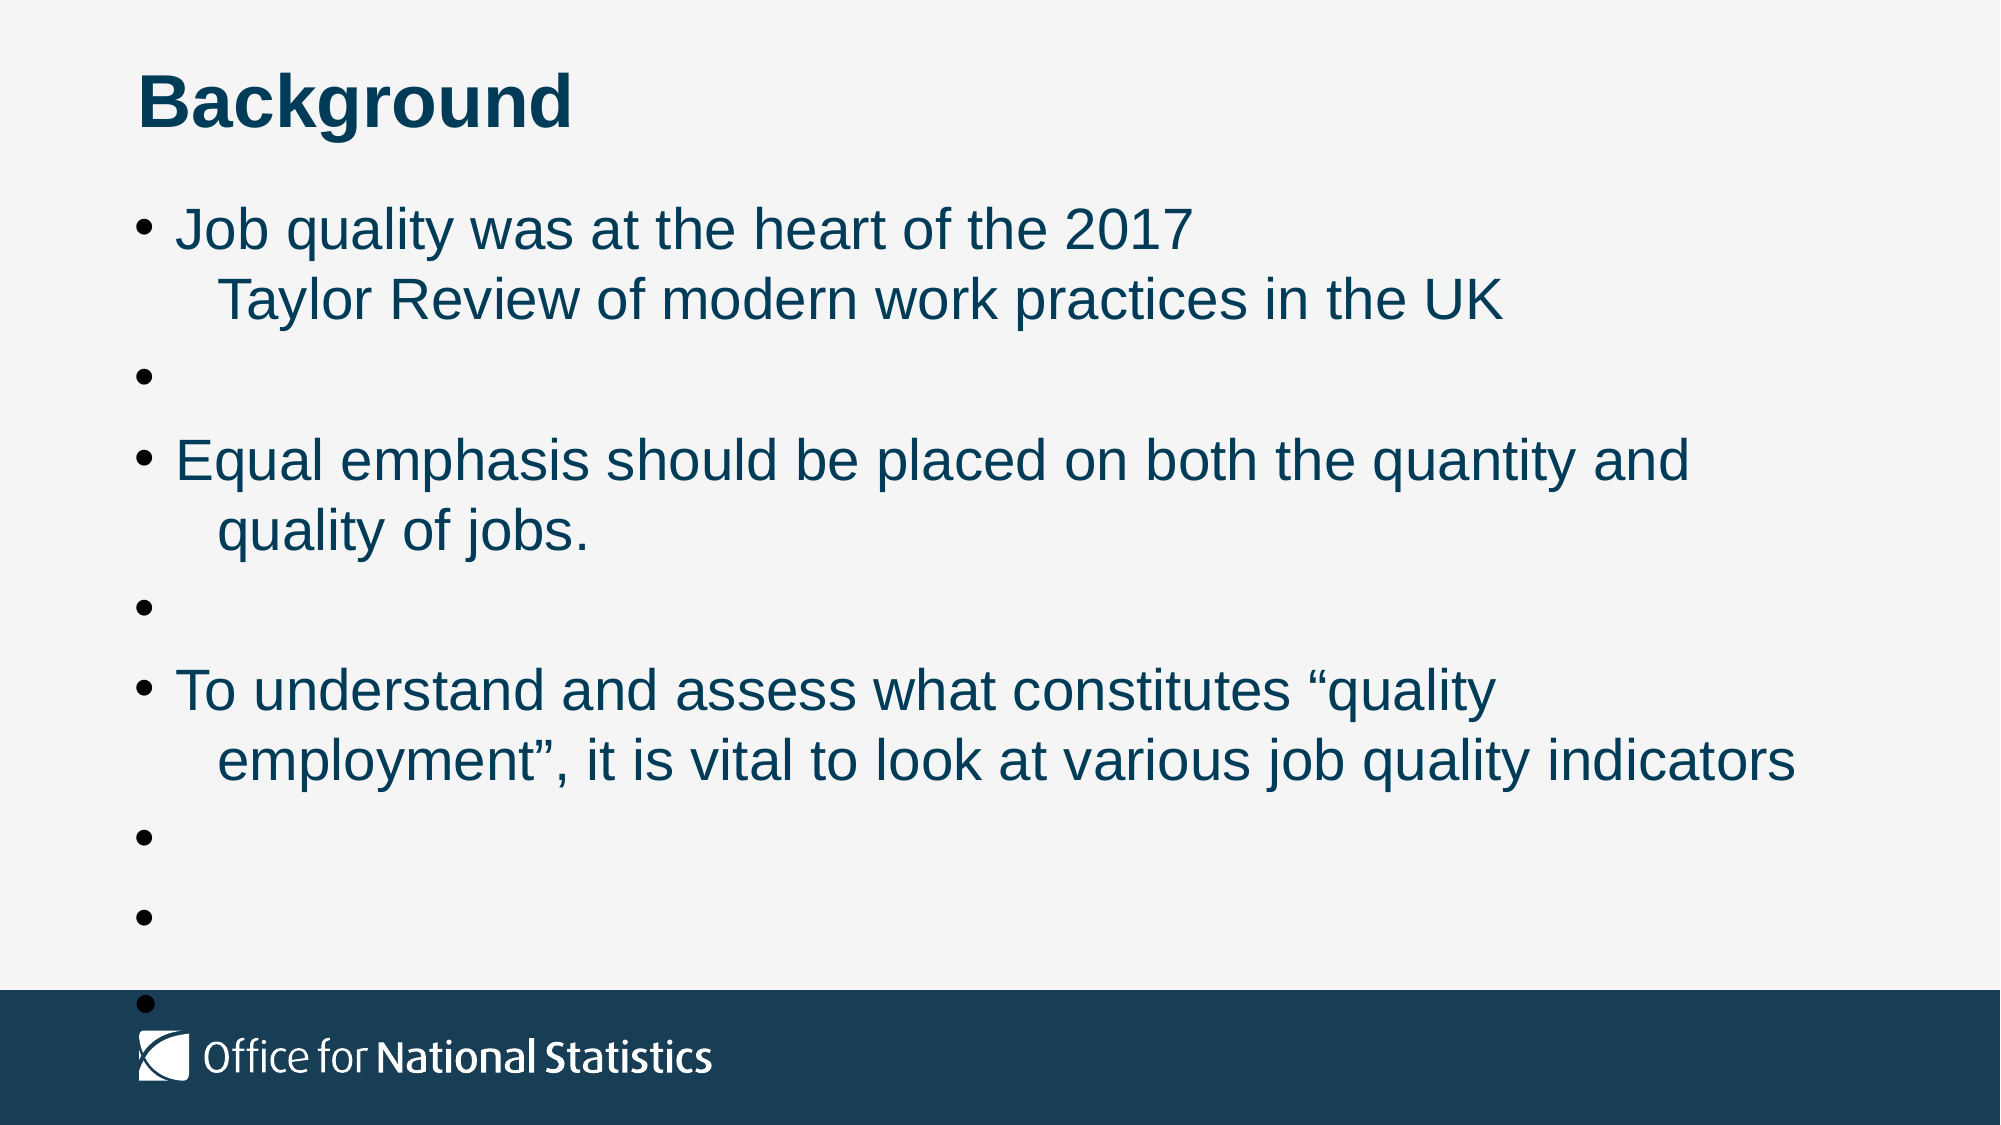

# Background
Job quality was at the heart of the 2017 Taylor Review of modern work practices in the UK
Equal emphasis should be placed on both the quantity and quality of jobs.
To understand and assess what constitutes “quality employment”, it is vital to look at various job quality indicators